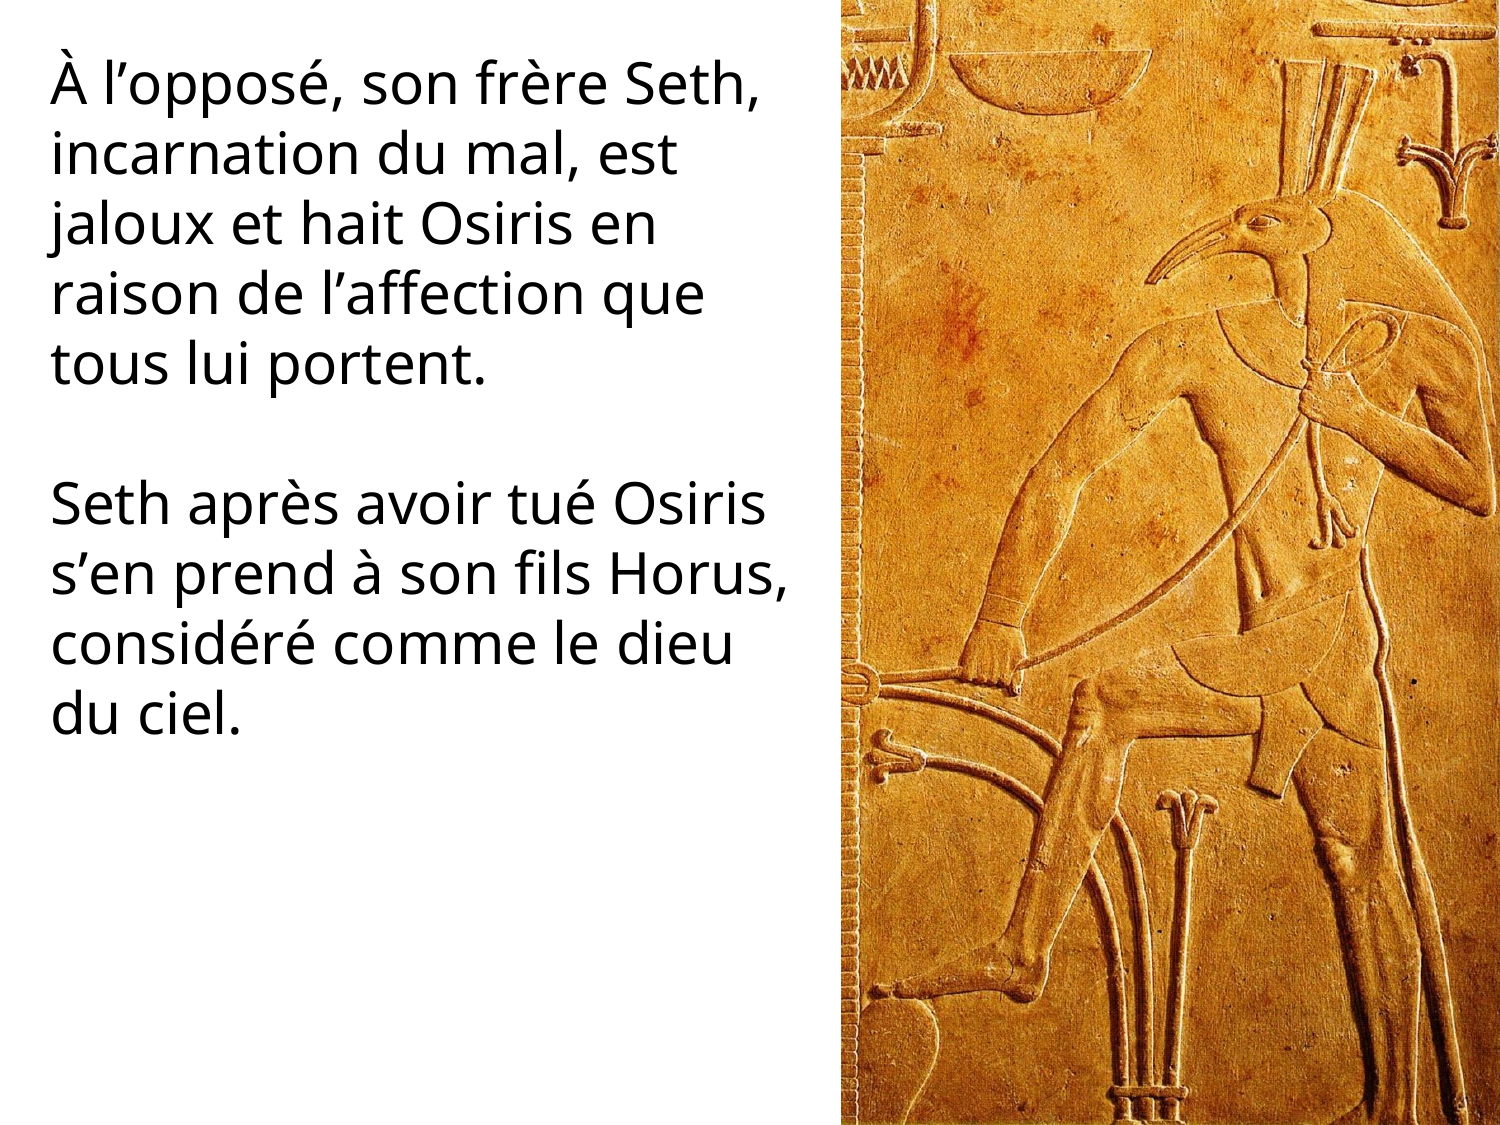

À l’opposé, son frère Seth, incarnation du mal, est jaloux et hait Osiris en raison de l’affection que tous lui portent.
Seth après avoir tué Osiris s’en prend à son fils Horus, considéré comme le dieu du ciel.